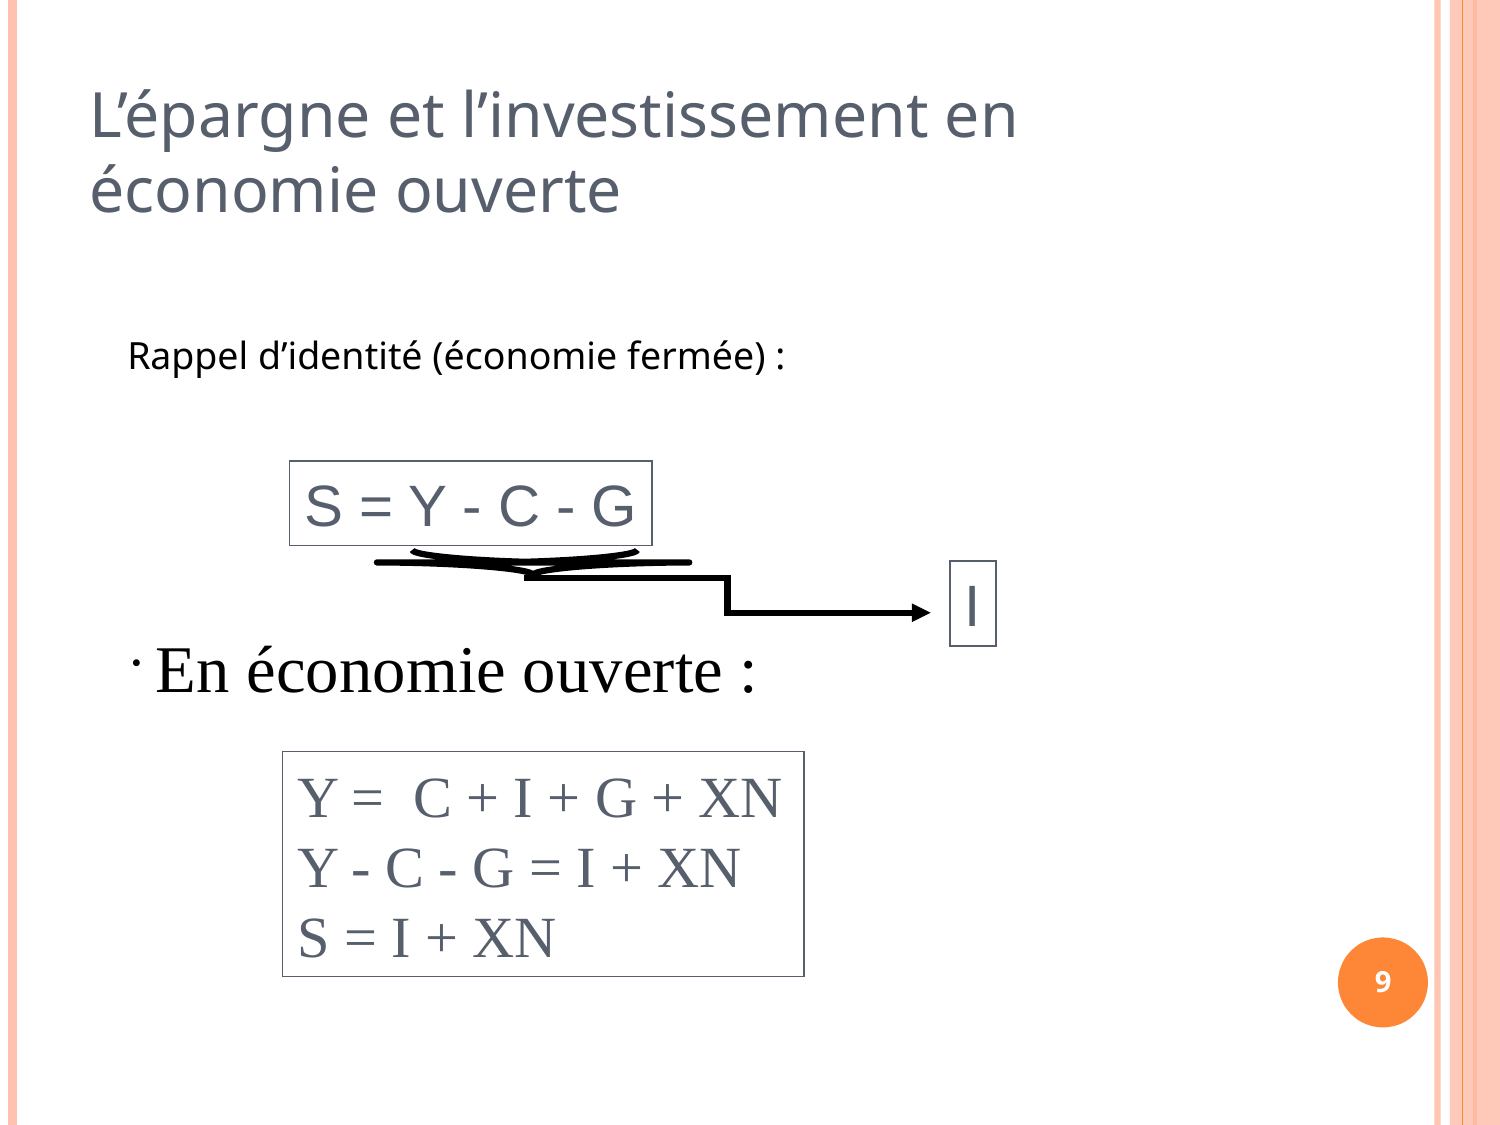

# L’épargne et l’investissement en économie ouverte
Rappel d’identité (économie fermée) :
S = Y - C - G
I
 En économie ouverte :
Y = C + I + G + XN
Y - C - G = I + XN
S = I + XN